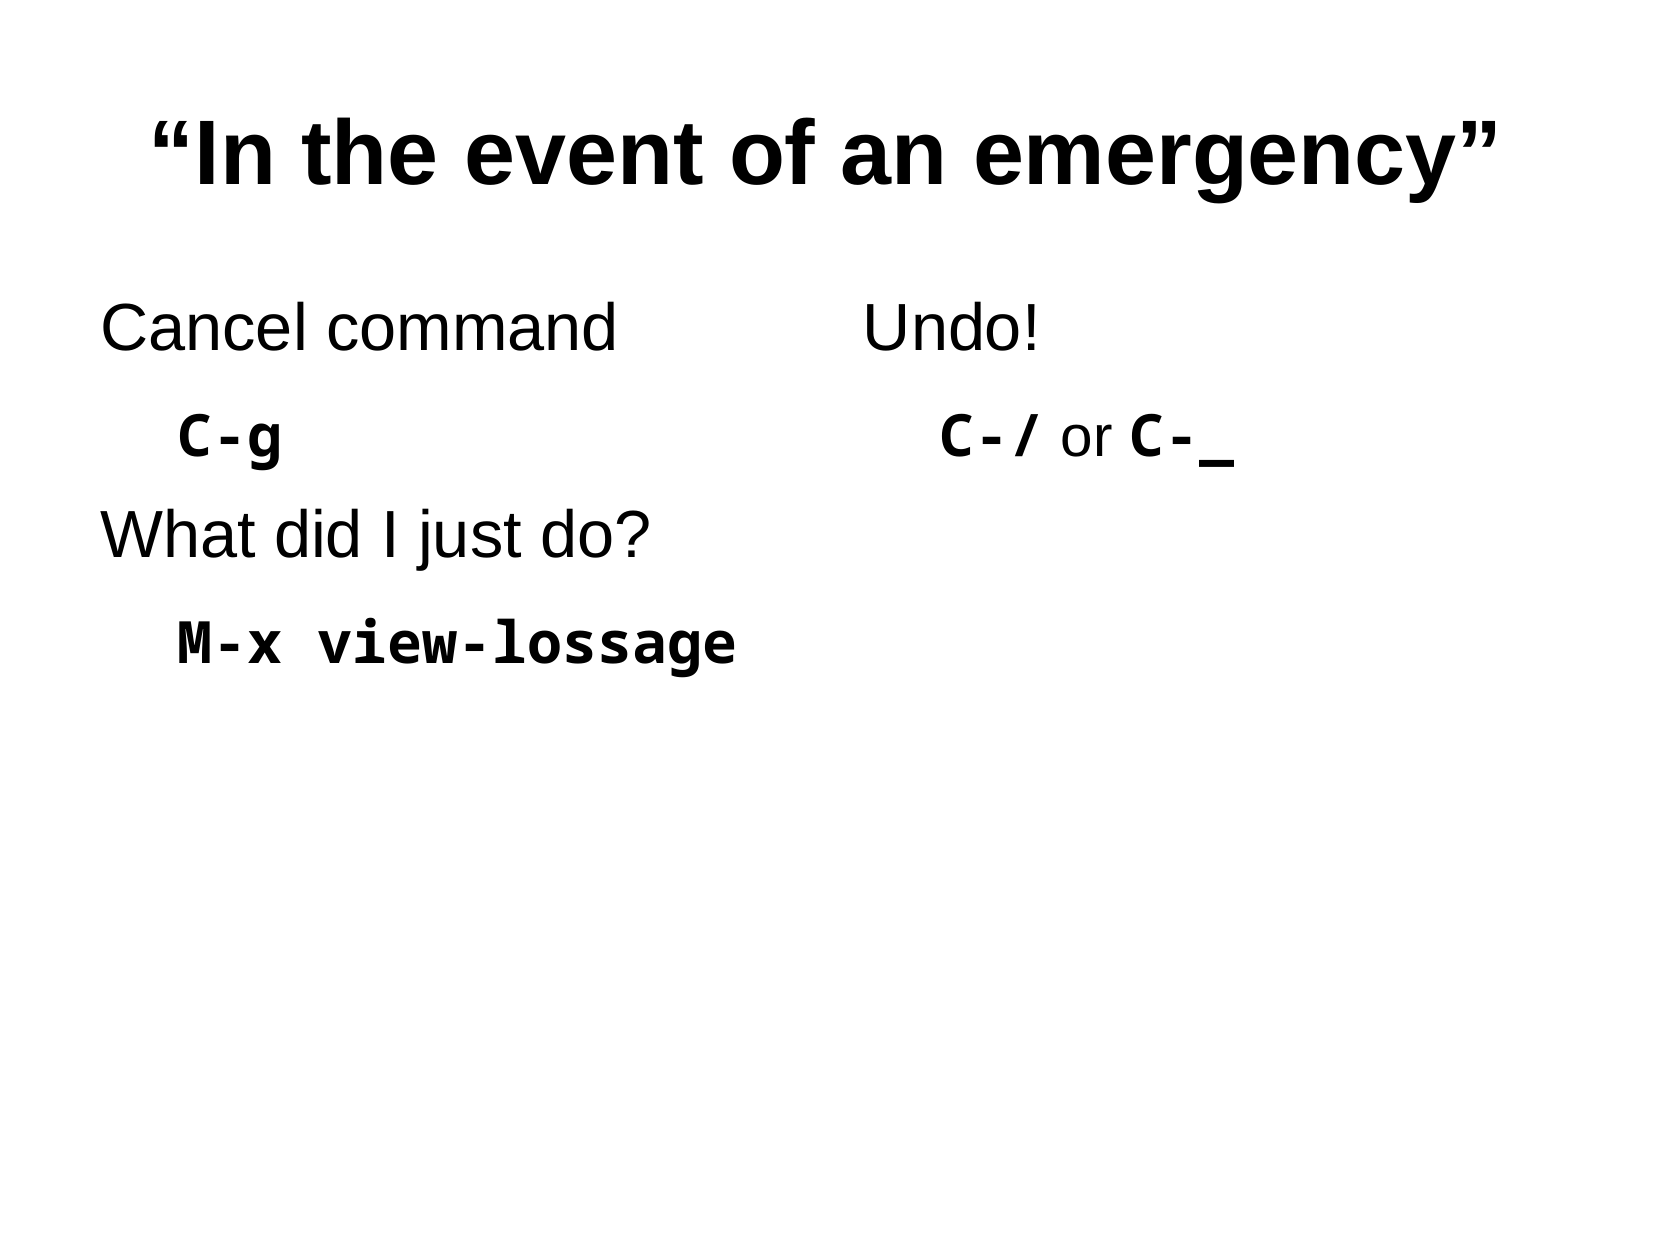

# “In the event of an emergency”
Cancel command
C-g
What did I just do?
M-x view-lossage
Undo!
C-/ or C-_